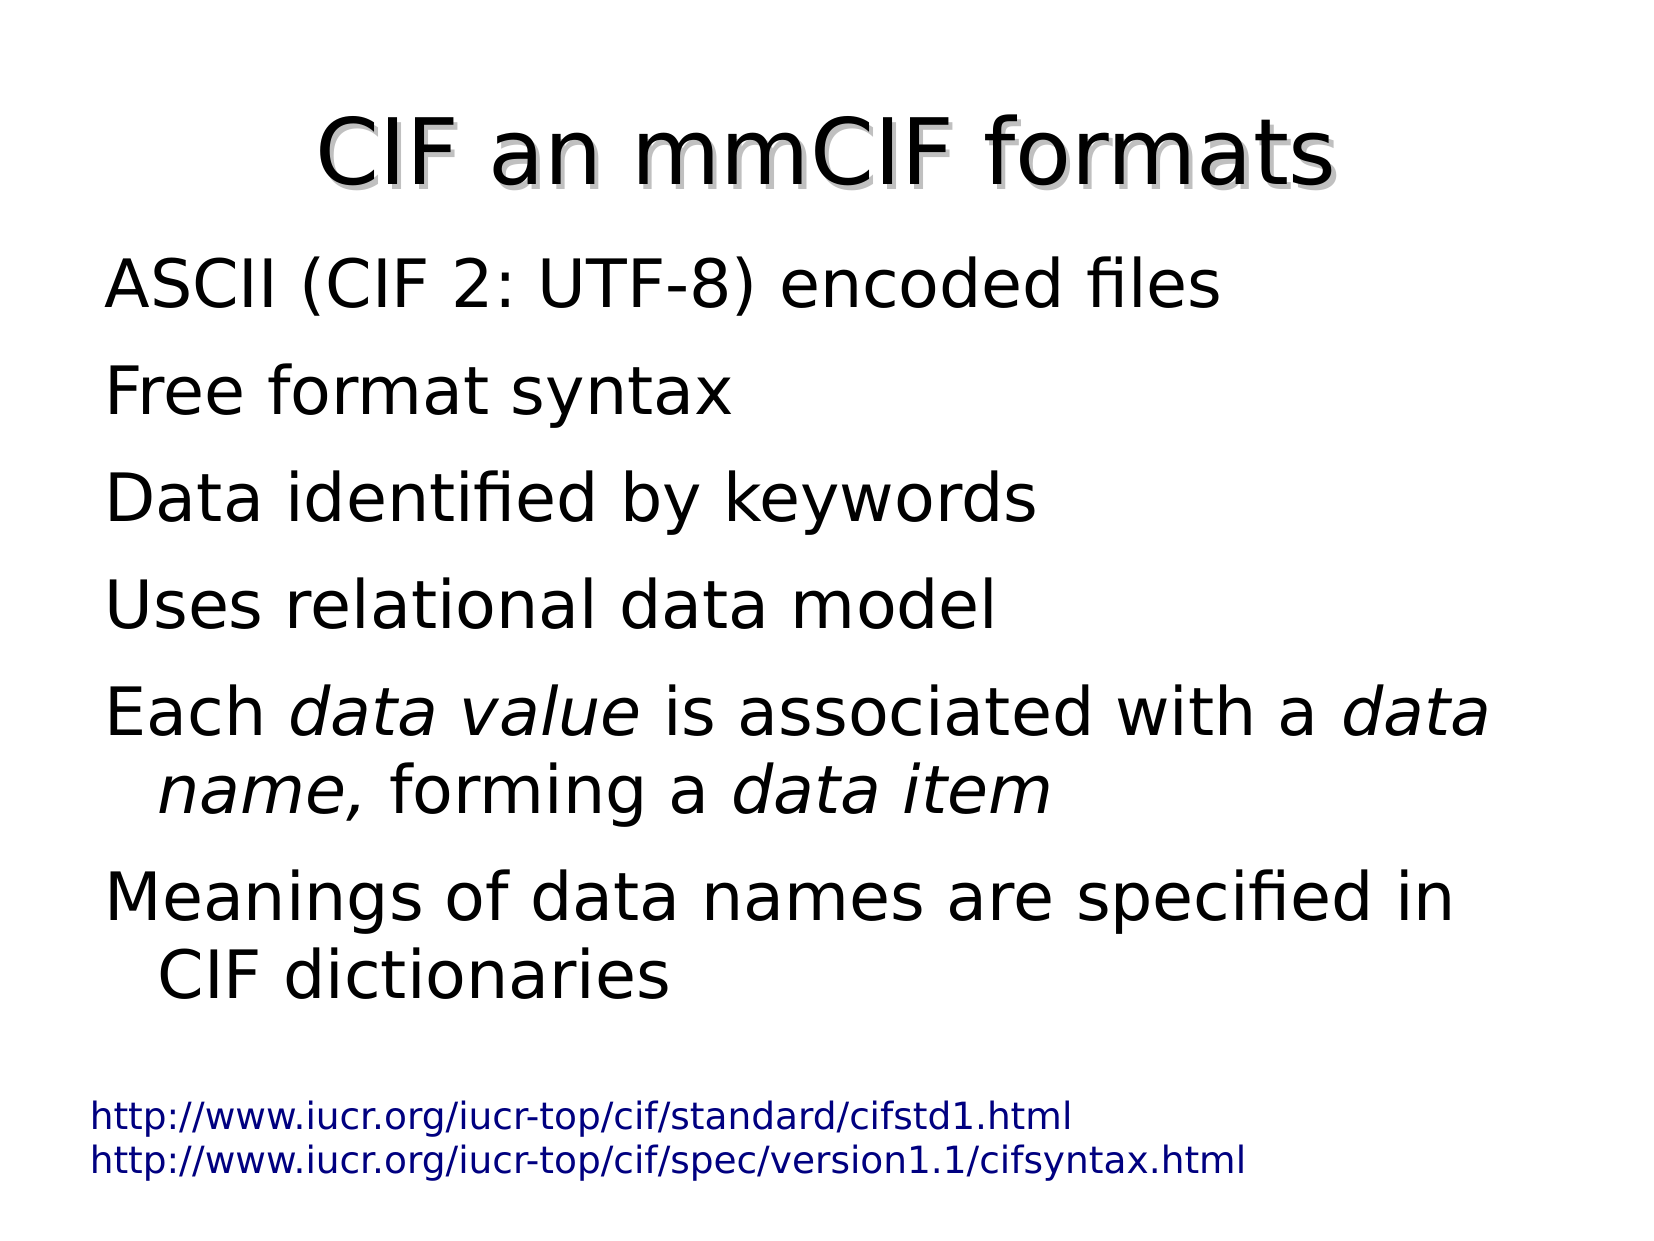

# CIF an mmCIF formats
ASCII (CIF 2: UTF-8) encoded files
Free format syntax
Data identified by keywords
Uses relational data model
Each data value is associated with a data name, forming a data item
Meanings of data names are specified in CIF dictionaries
http://www.iucr.org/iucr-top/cif/standard/cifstd1.html
http://www.iucr.org/iucr-top/cif/spec/version1.1/cifsyntax.html